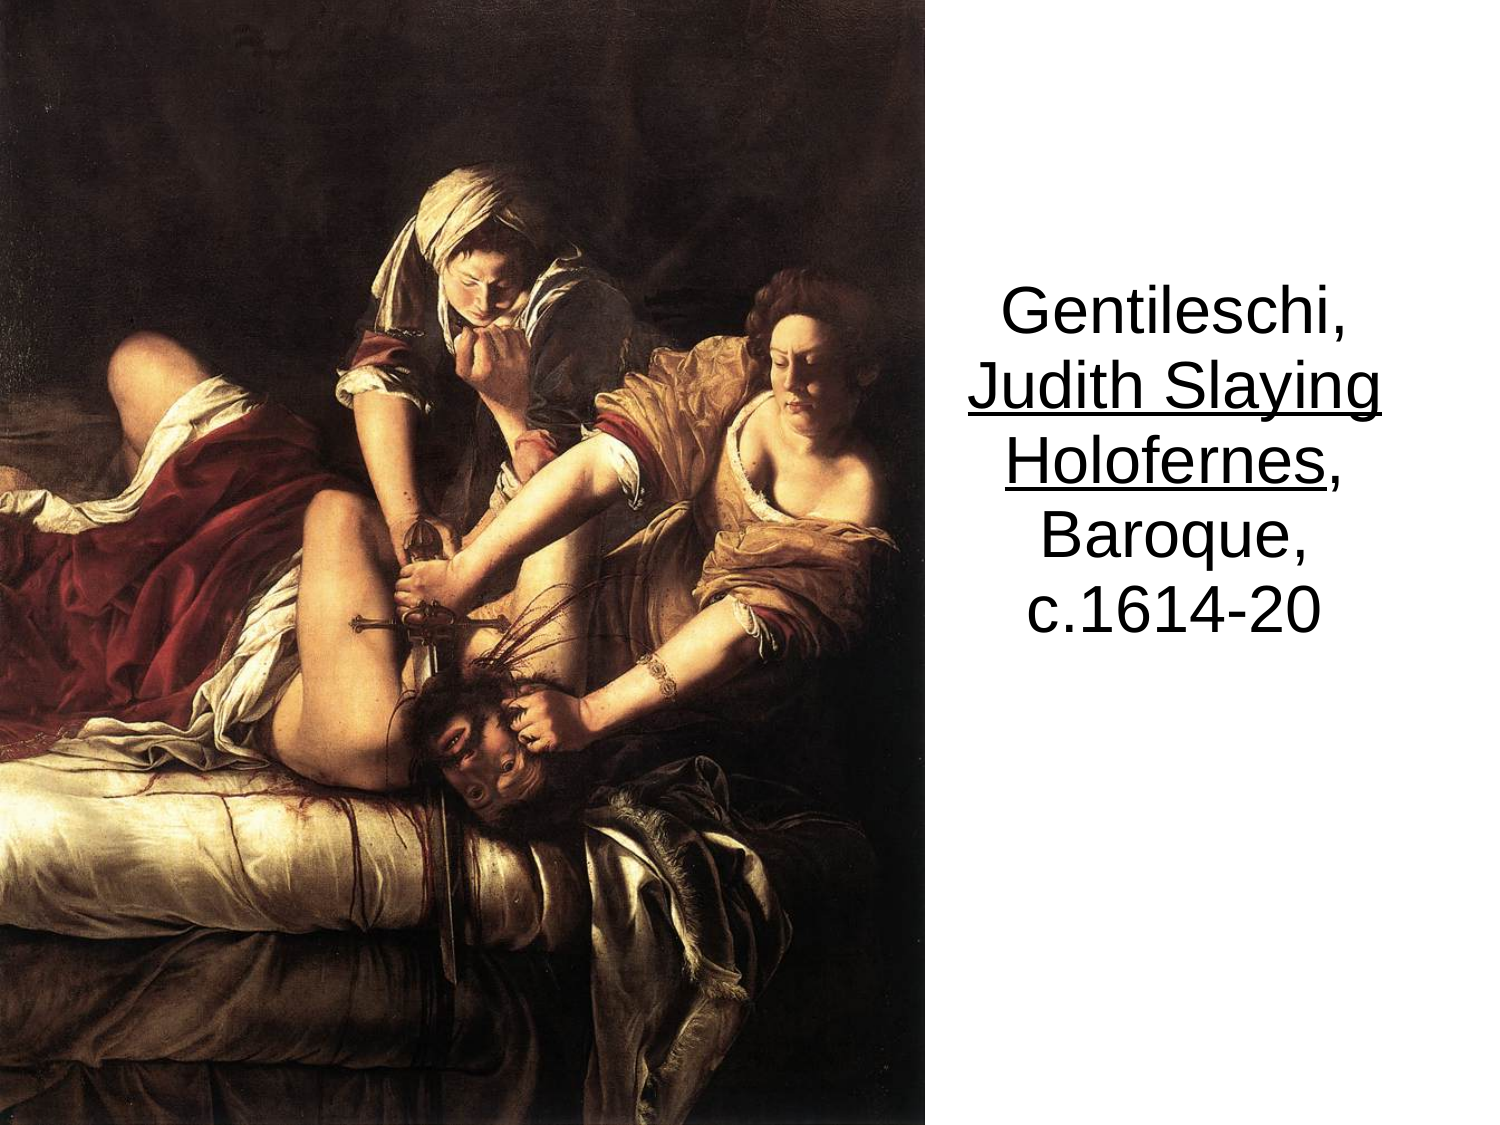

# Gentileschi, Judith Slaying Holofernes, Baroque, c.1614-20